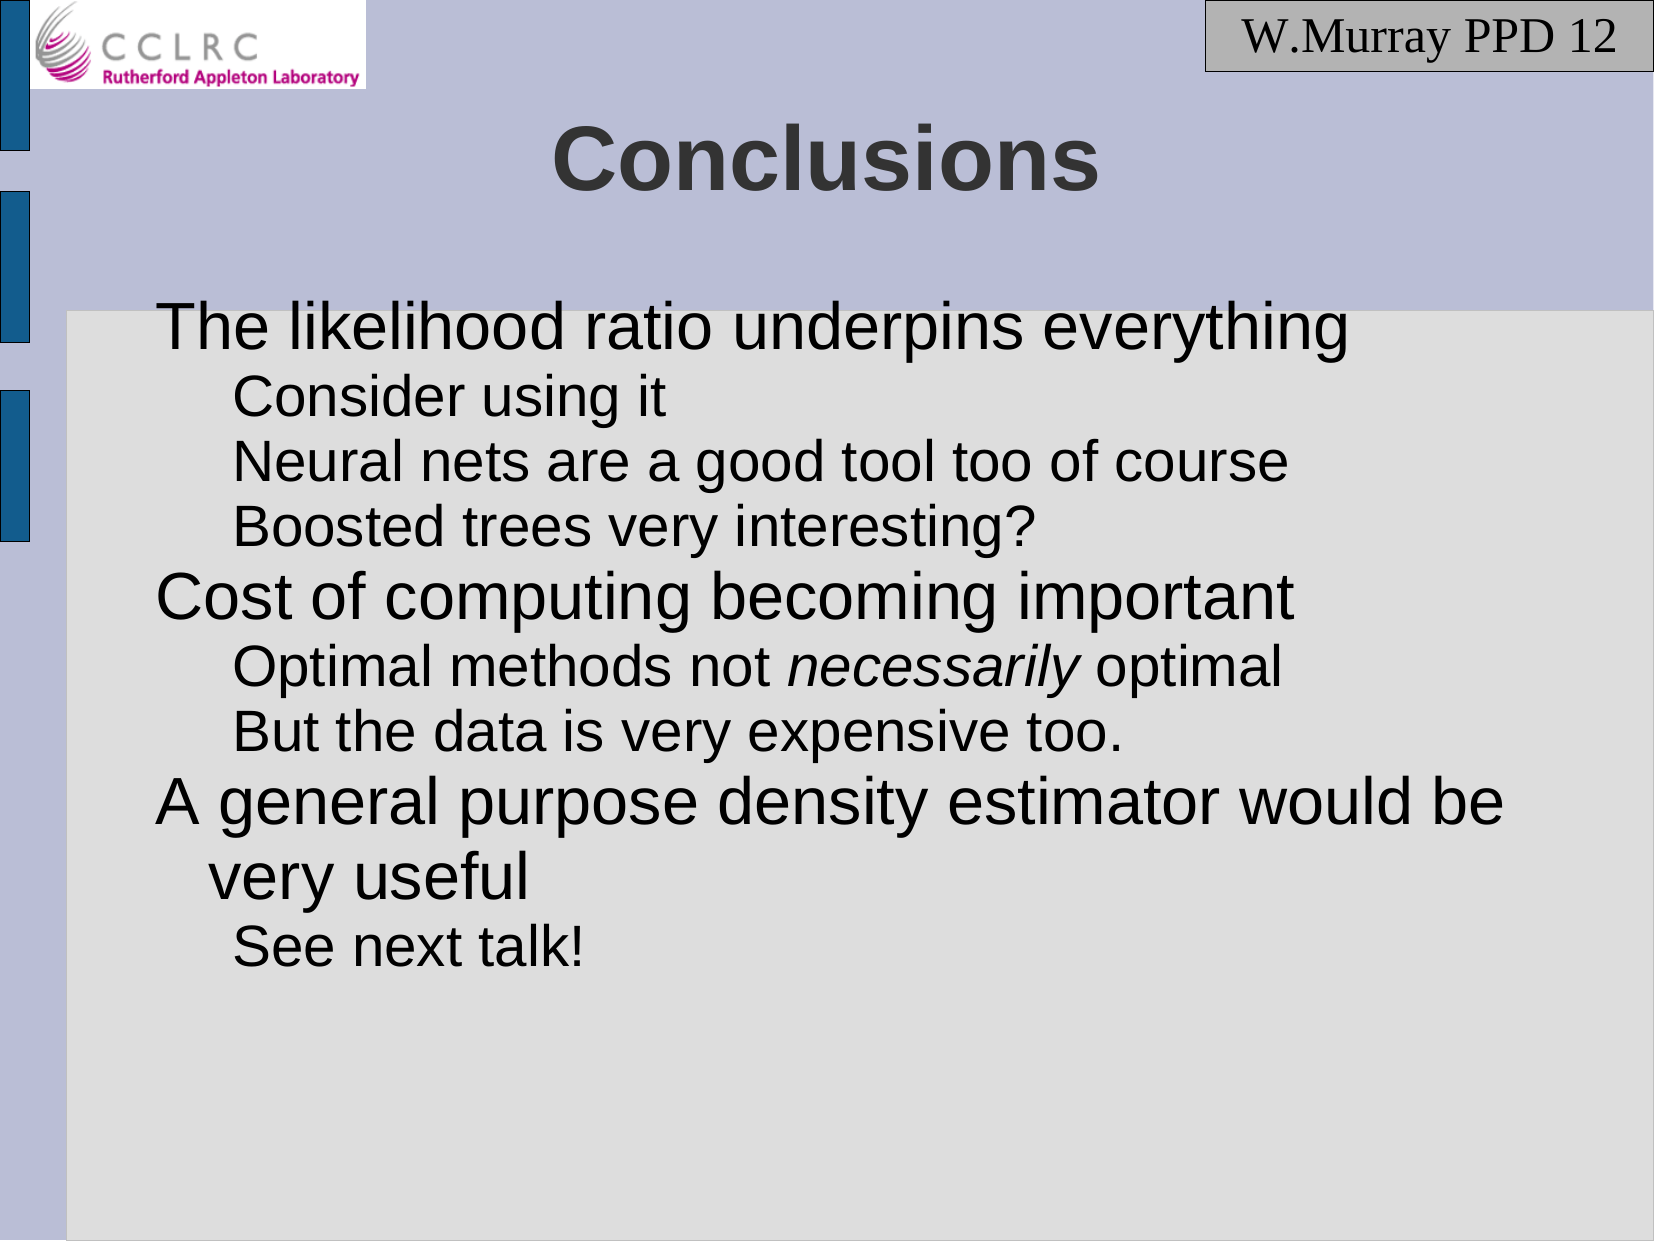

# Conclusions
The likelihood ratio underpins everything
Consider using it
Neural nets are a good tool too of course
Boosted trees very interesting?
Cost of computing becoming important
Optimal methods not necessarily optimal
But the data is very expensive too.
A general purpose density estimator would be very useful
See next talk!